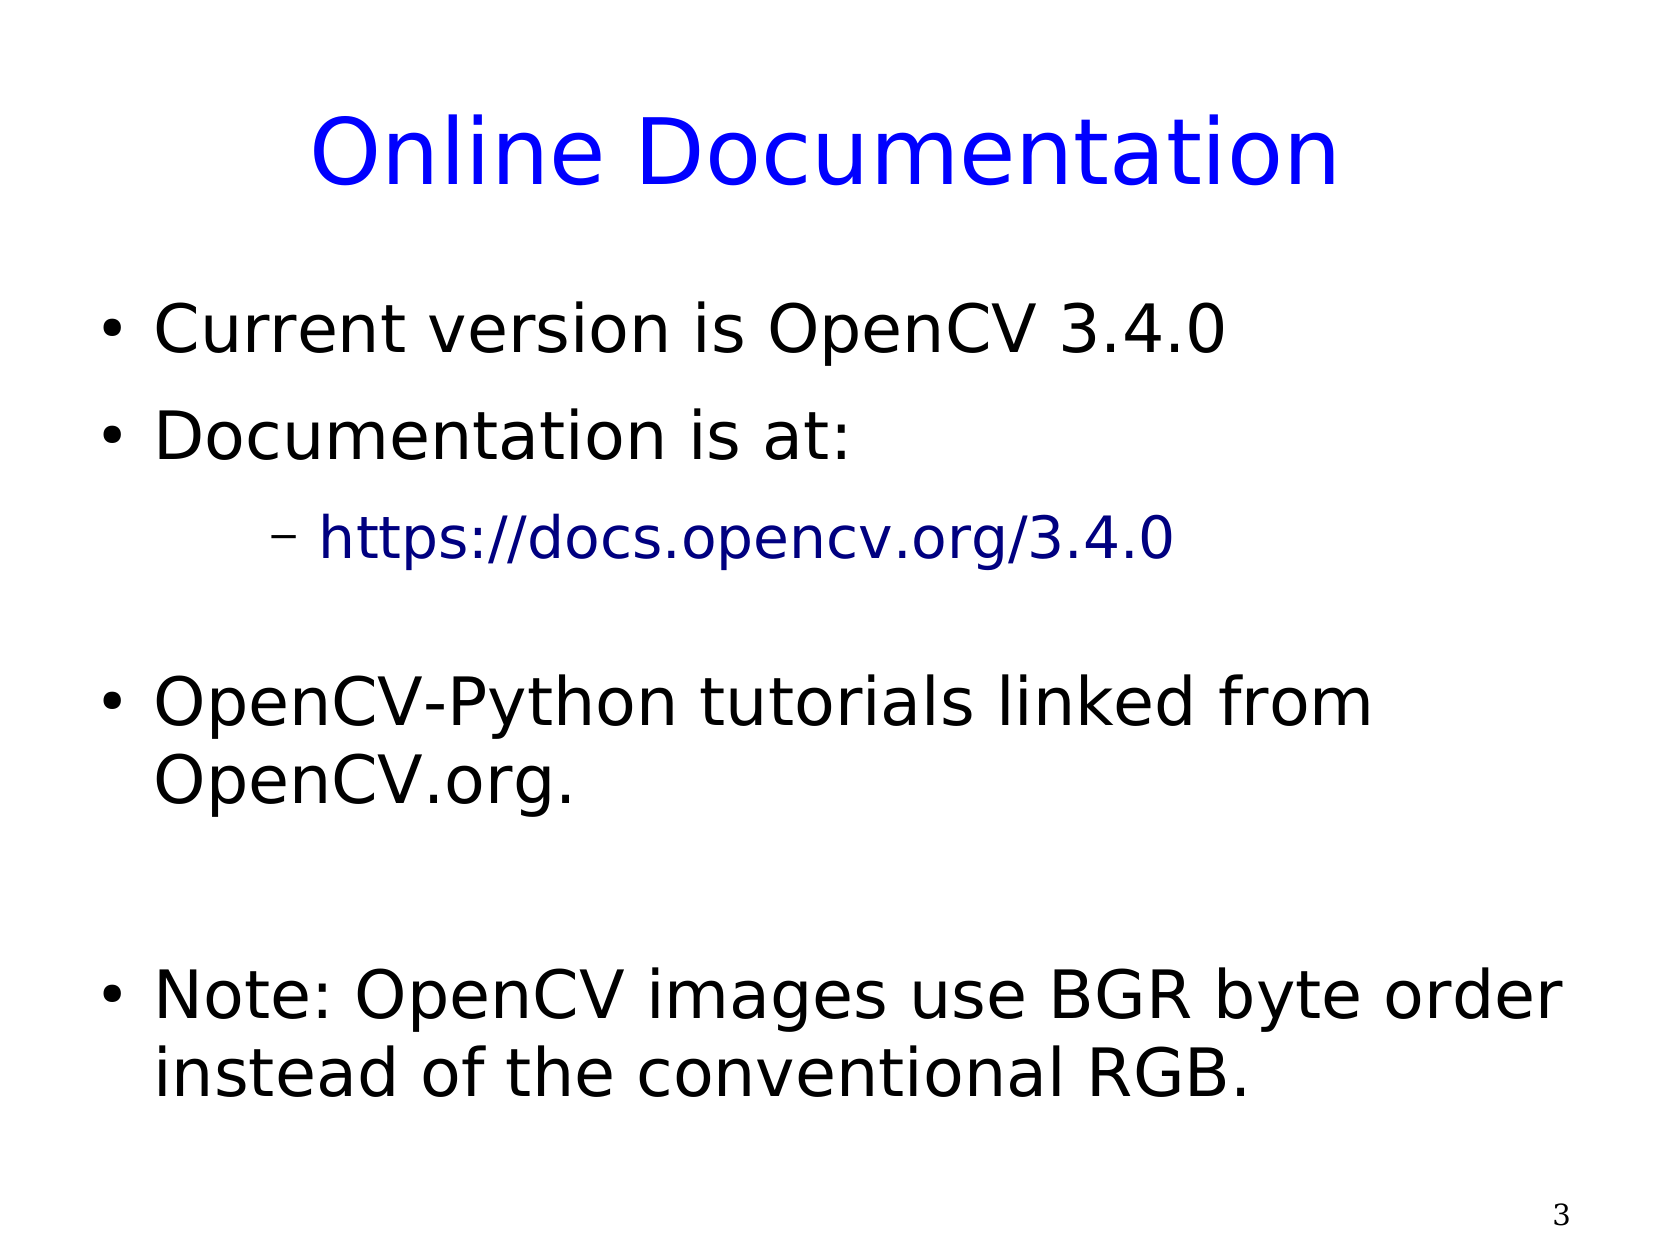

# Online Documentation
Current version is OpenCV 3.4.0
Documentation is at:
https://docs.opencv.org/3.4.0
OpenCV-Python tutorials linked from OpenCV.org.
Note: OpenCV images use BGR byte order instead of the conventional RGB.
3